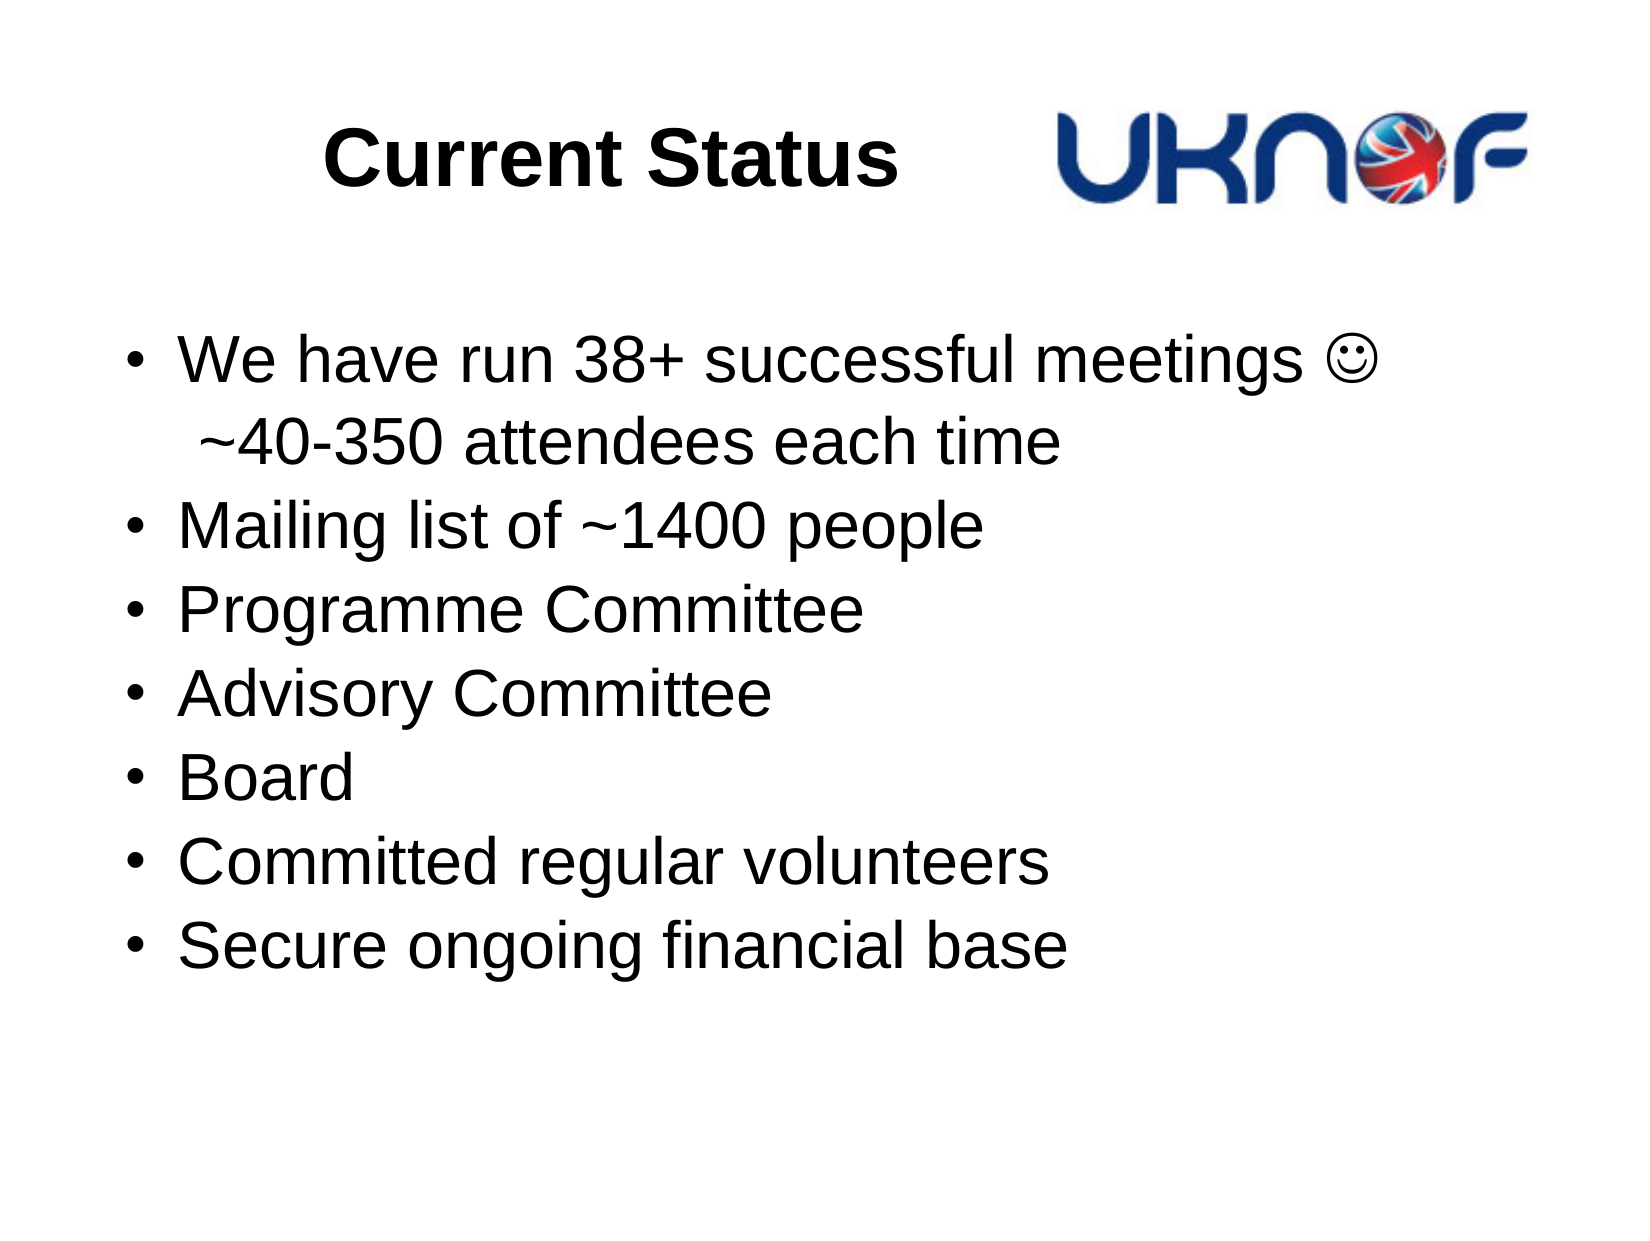

# Current Status
We have run 38+ successful meetings 
~40-350 attendees each time
Mailing list of ~1400 people
Programme Committee
Advisory Committee
Board
Committed regular volunteers
Secure ongoing financial base